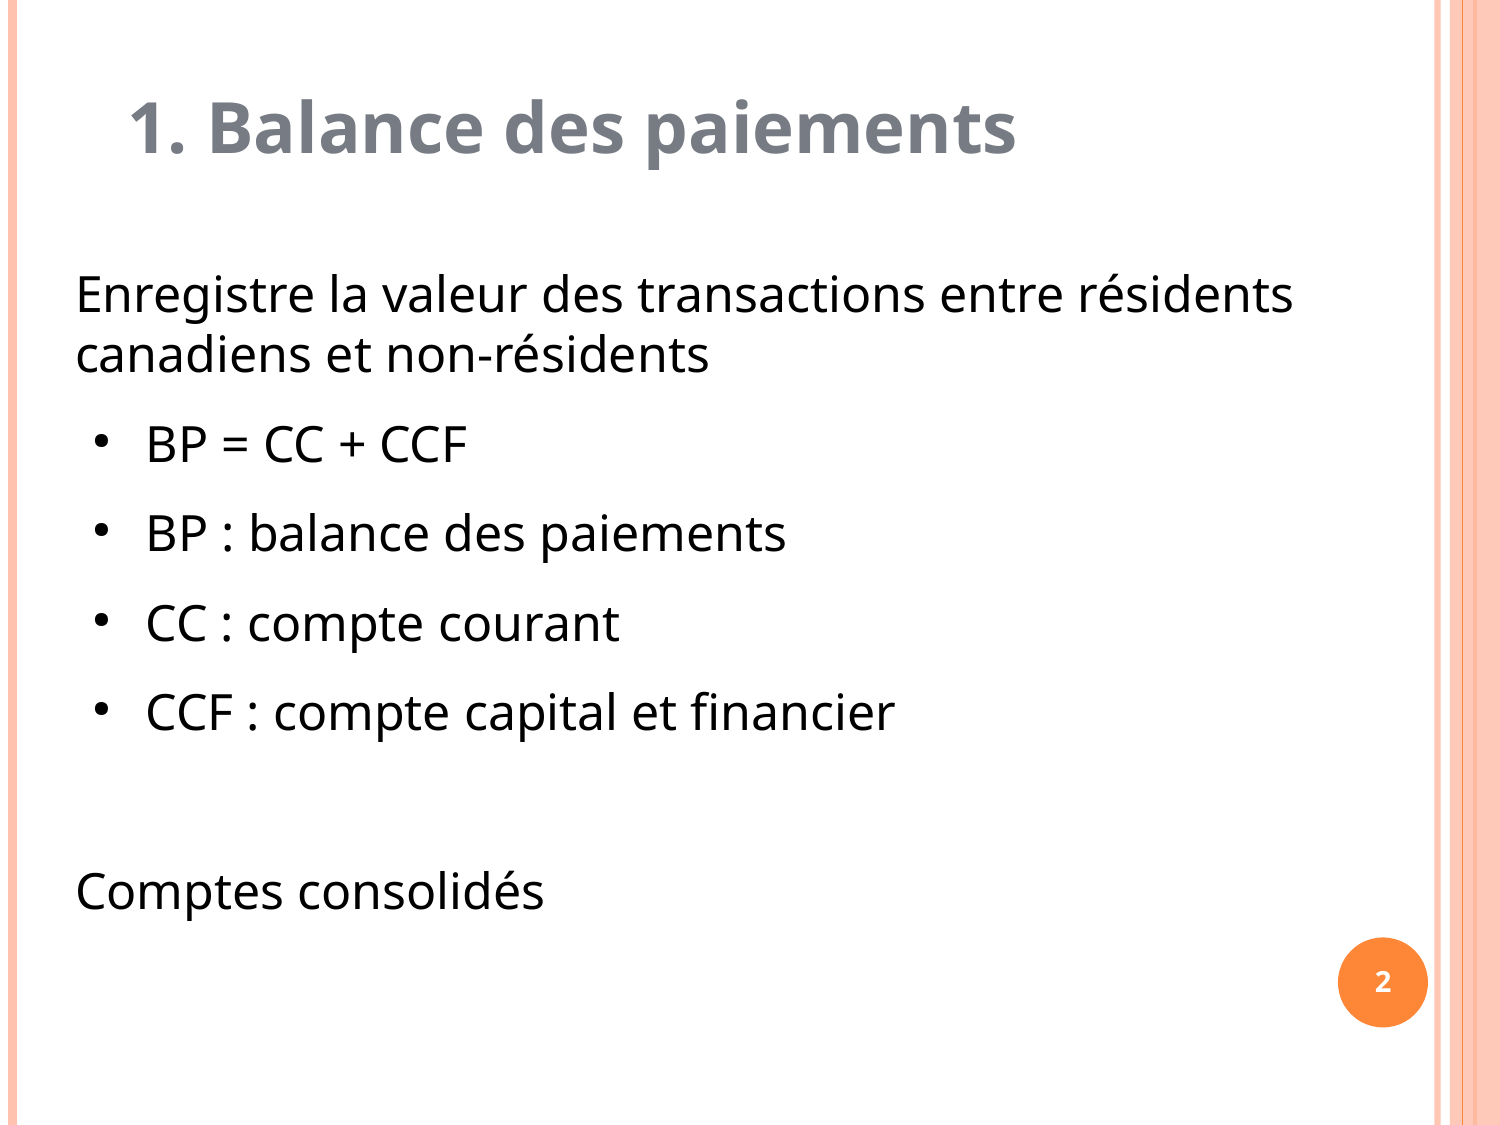

# 1. Balance des paiements
Enregistre la valeur des transactions entre résidents canadiens et non-résidents
BP = CC + CCF
BP : balance des paiements
CC : compte courant
CCF : compte capital et financier
Comptes consolidés